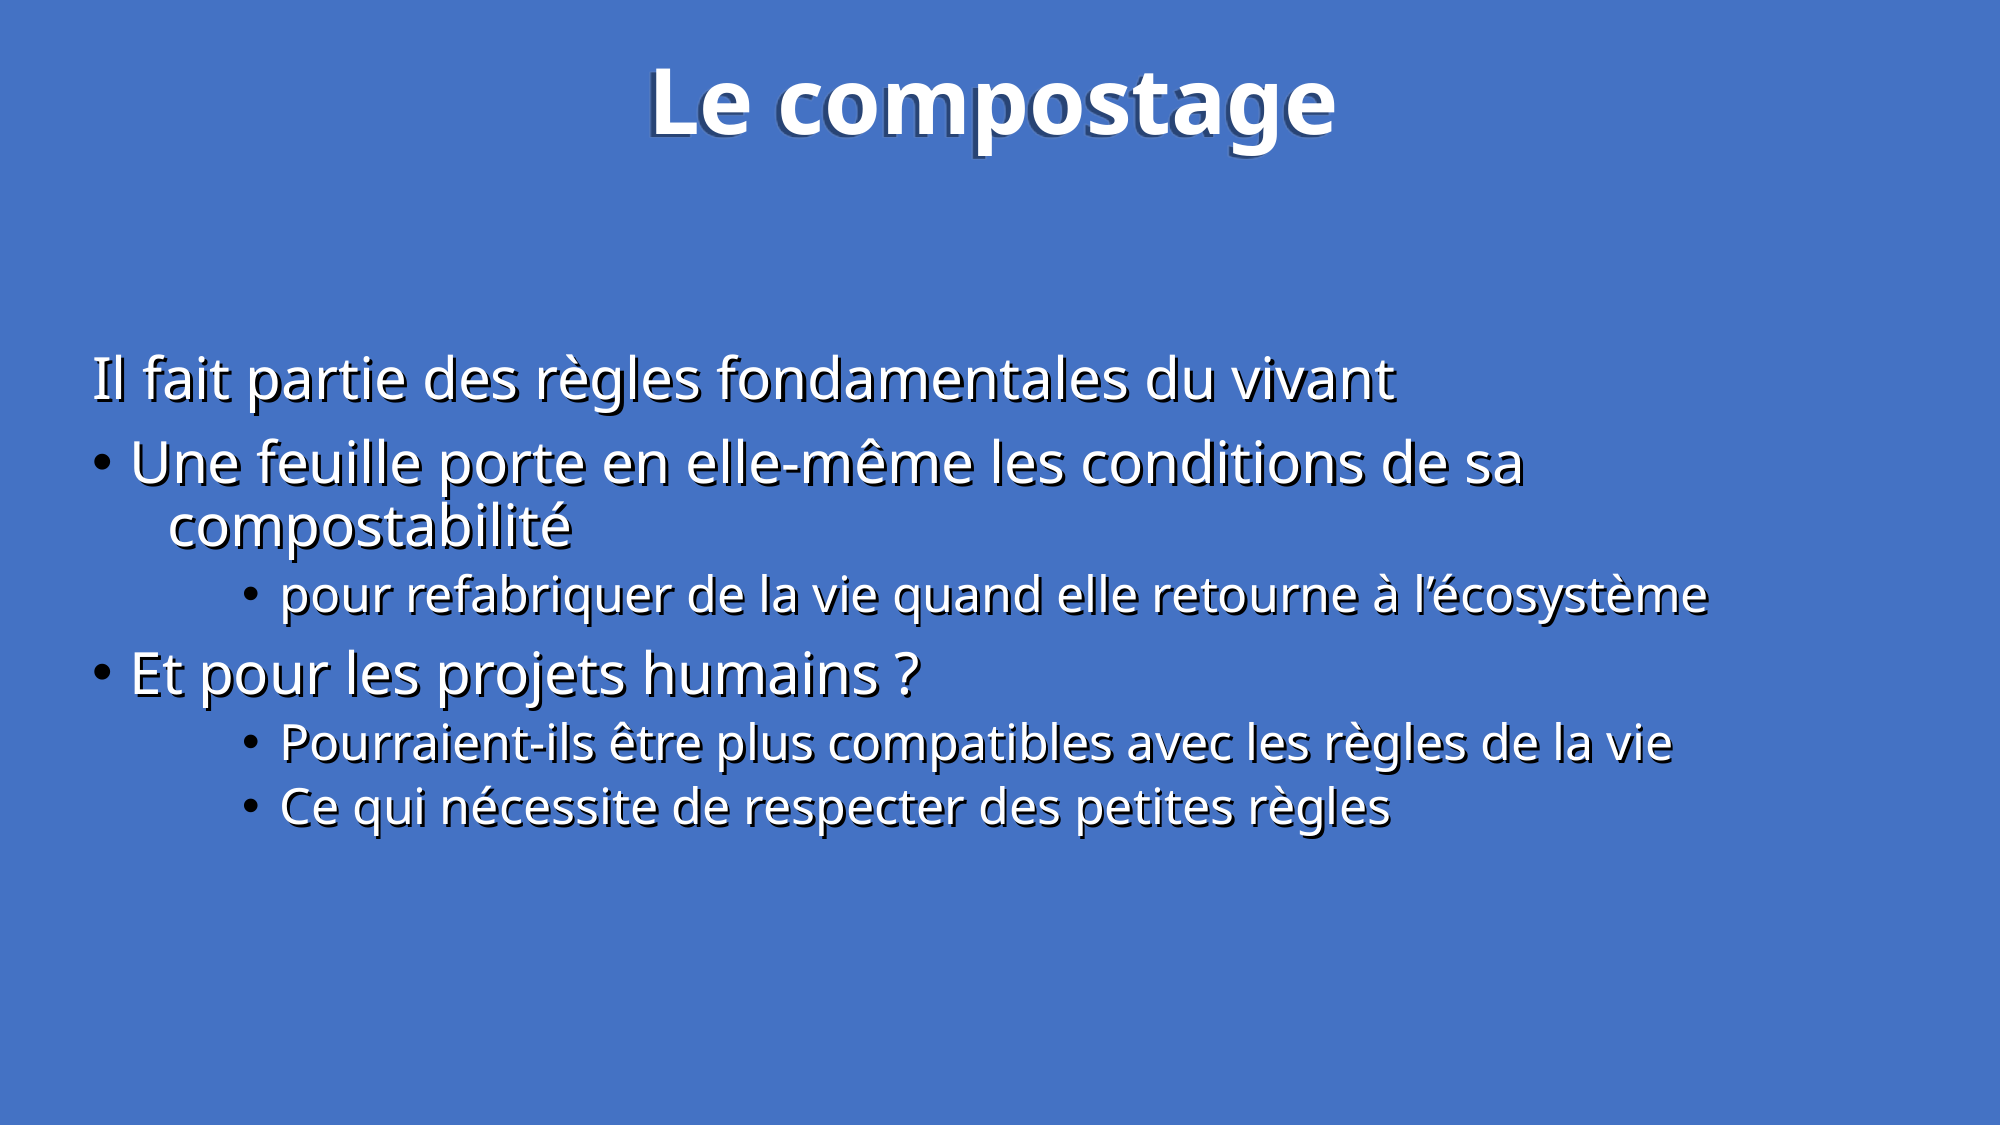

Le compostage
# Il fait partie des règles fondamentales du vivant
Une feuille porte en elle-même les conditions de sa compostabilité
pour refabriquer de la vie quand elle retourne à l’écosystème
Et pour les projets humains ?
Pourraient-ils être plus compatibles avec les règles de la vie
Ce qui nécessite de respecter des petites règles